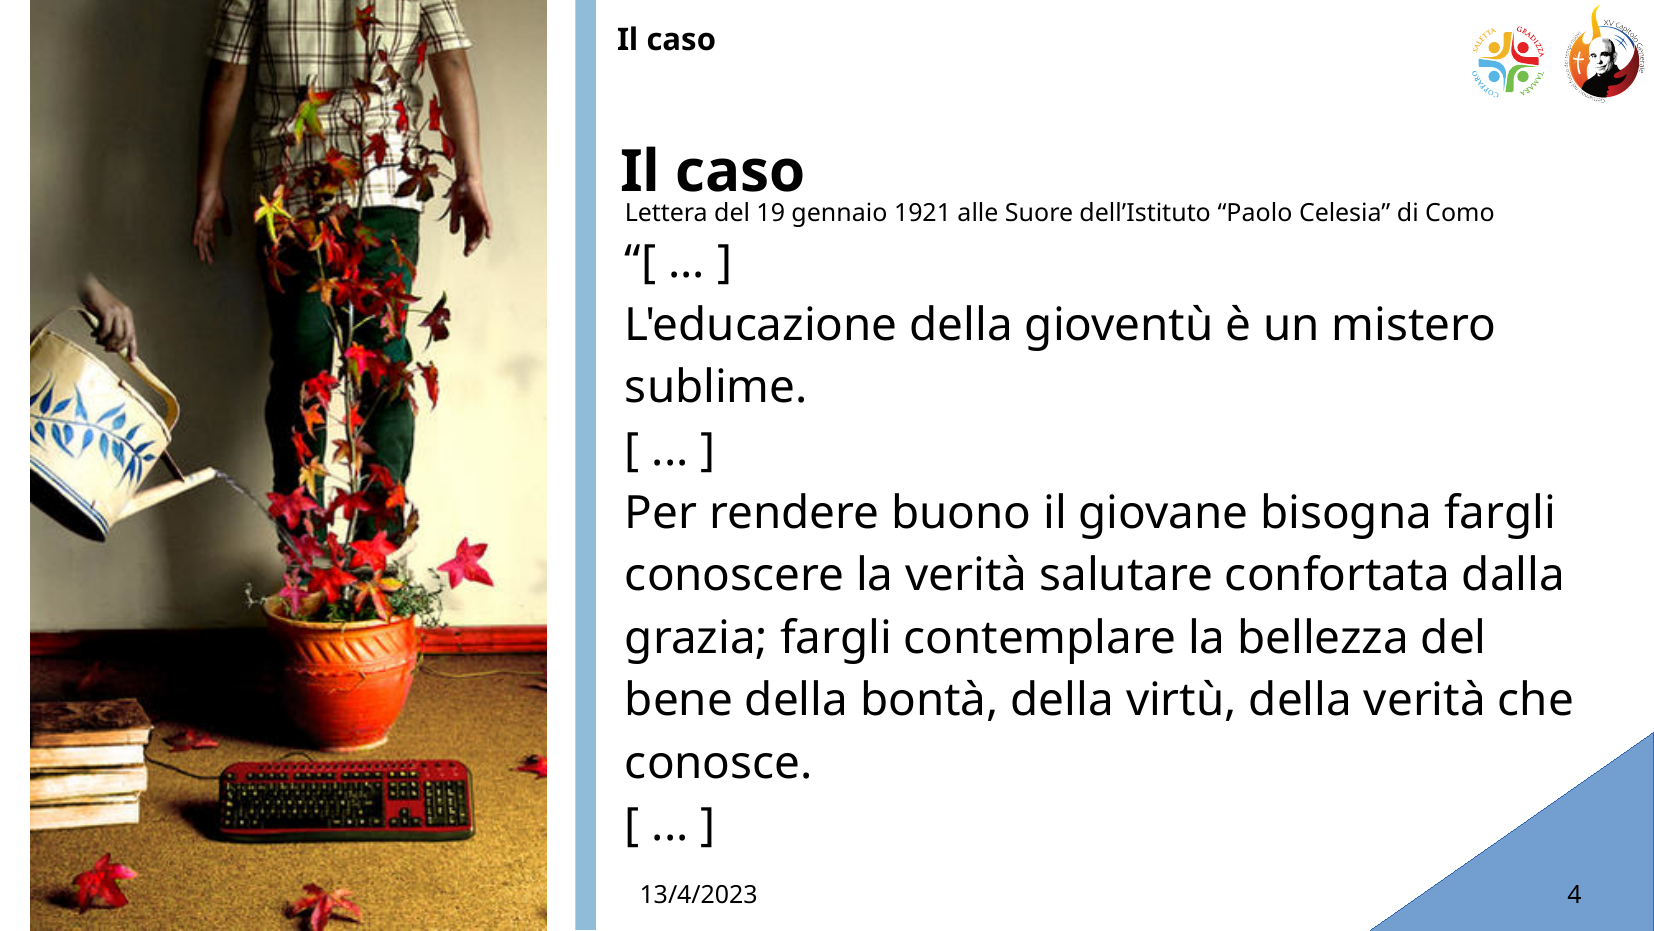

Il caso
Il caso
# Lettera del 19 gennaio 1921 alle Suore dell’Istituto “Paolo Celesia” di Como
“[ ... ]
L'educazione della gioventù è un mistero sublime.
[ ... ]
Per rendere buono il giovane bisogna fargli conoscere la verità salutare confortata dalla grazia; fargli contemplare la bellezza del bene della bontà, della virtù, della verità che conosce.
[ ... ]